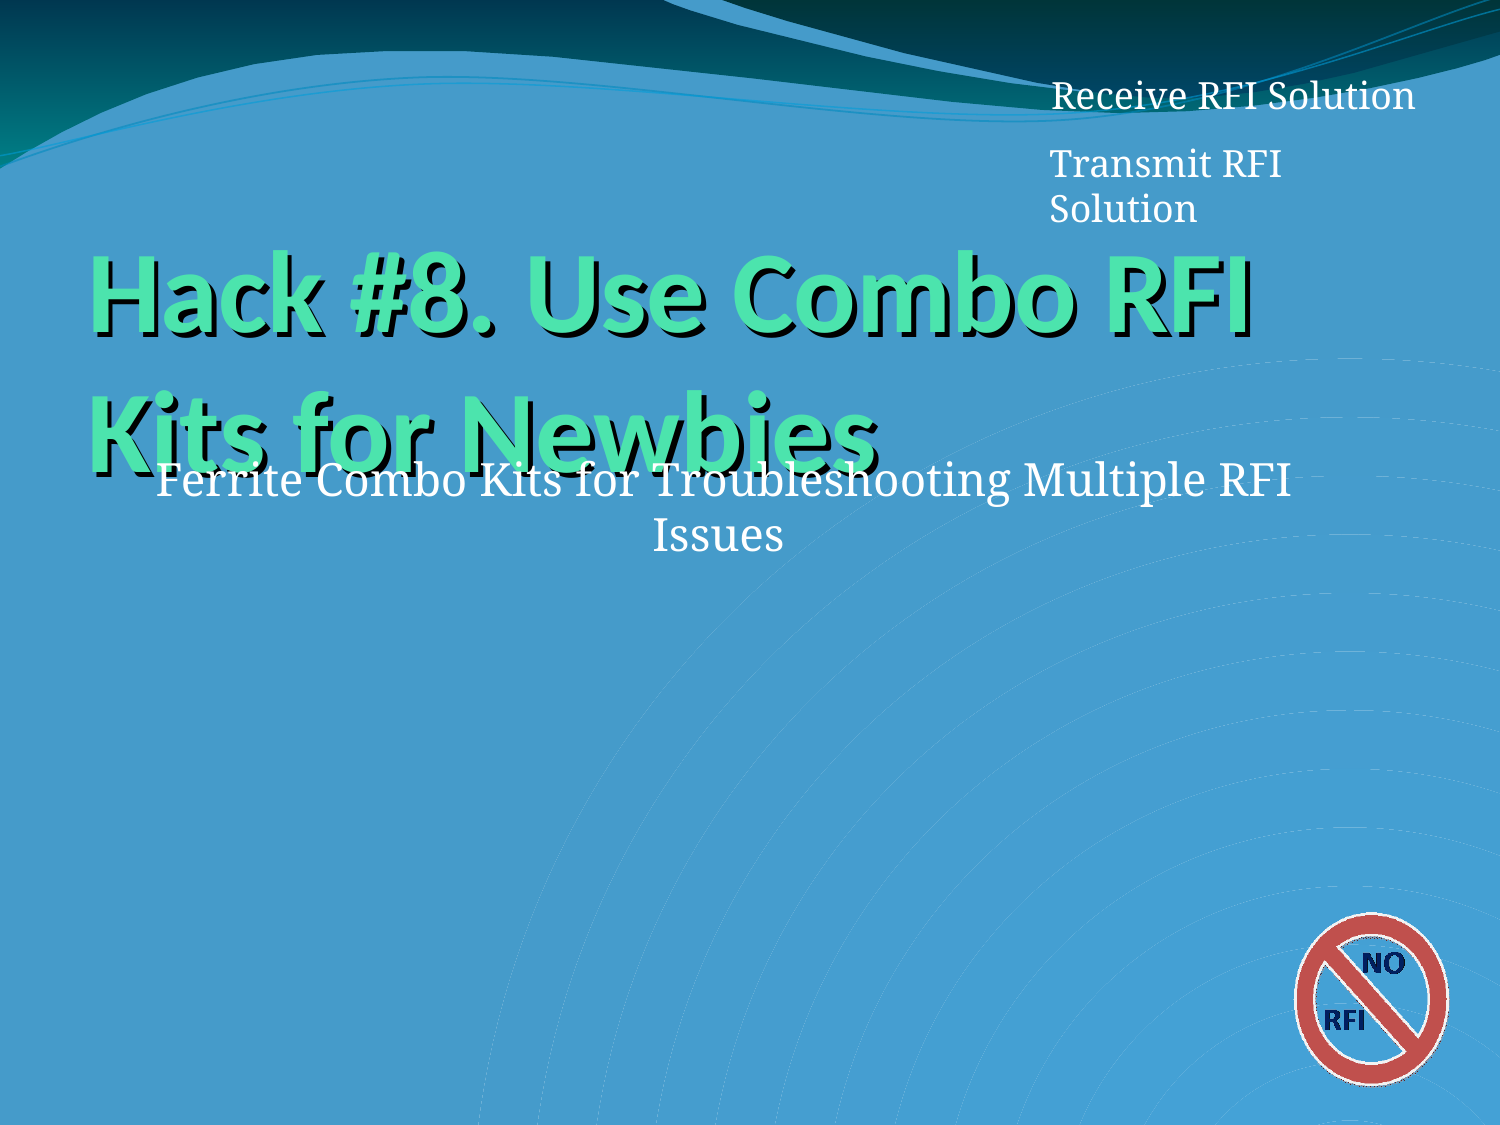

Receive RFI Solution
Transmit RFI Solution
# Hack #8. Use Combo RFI Kits for Newbies
Ferrite Combo Kits for Troubleshooting Multiple RFI Issues